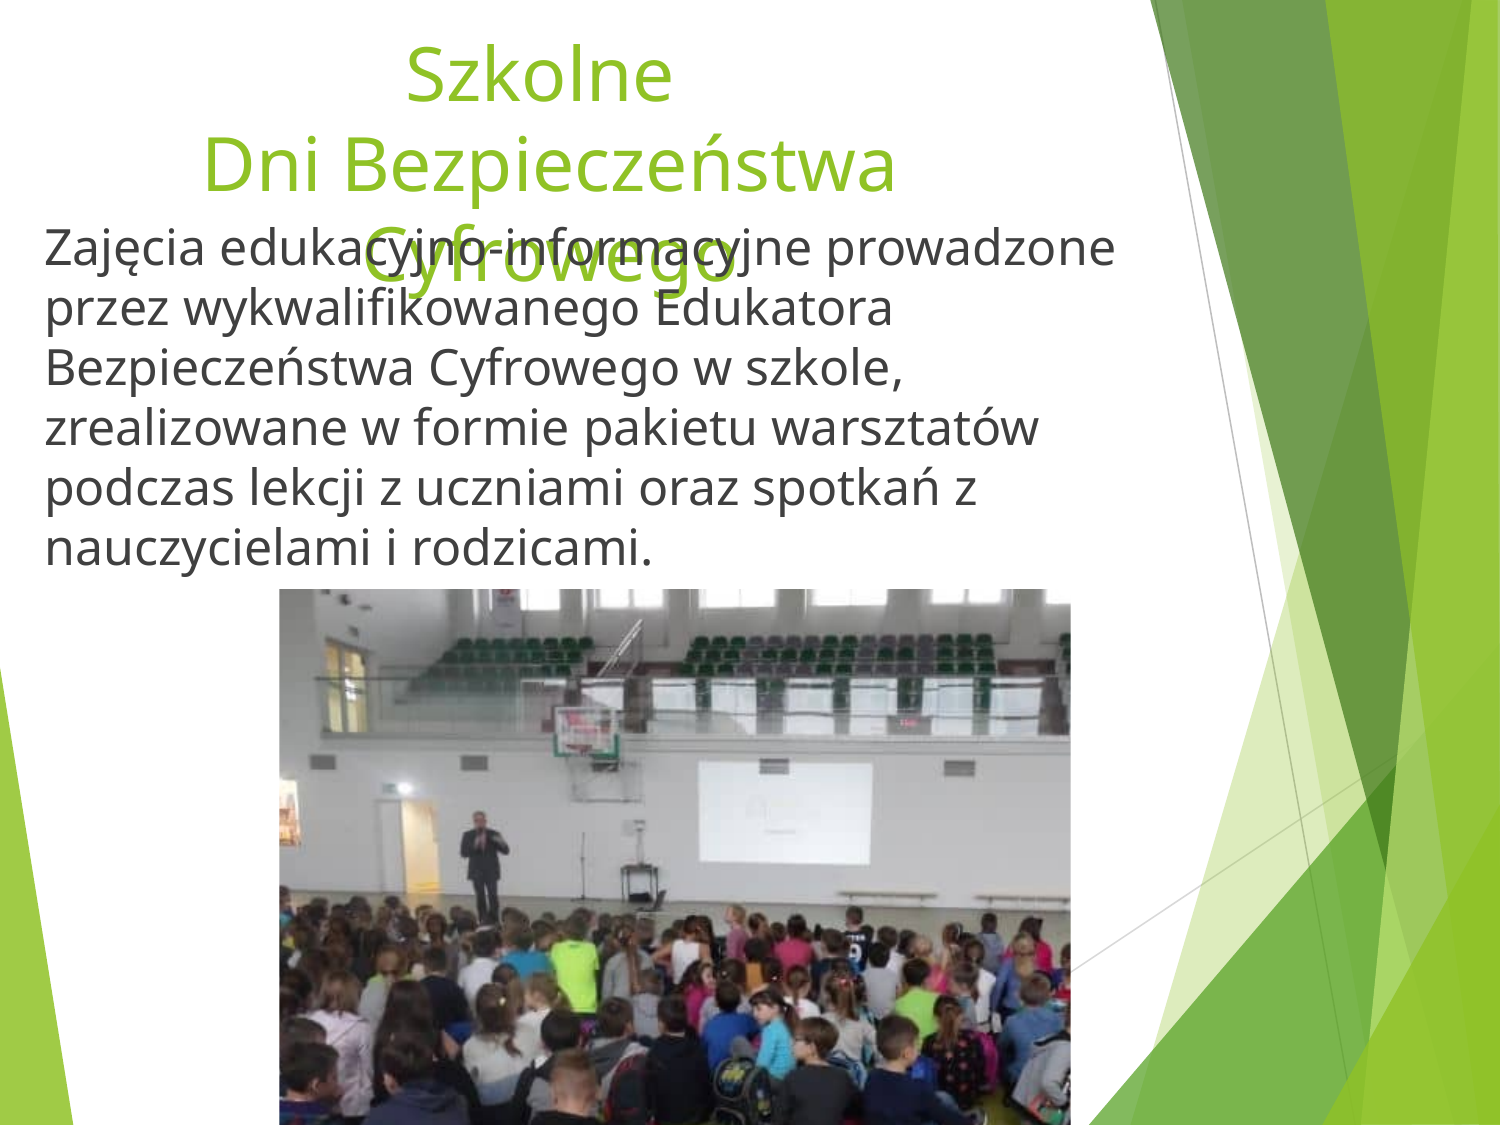

# Szkolne Dni Bezpieczeństwa Cyfrowego
Zajęcia edukacyjno-informacyjne prowadzone przez wykwalifikowanego Edukatora Bezpieczeństwa Cyfrowego w szkole, zrealizowane w formie pakietu warsztatów podczas lekcji z uczniami oraz spotkań z nauczycielami i rodzicami.